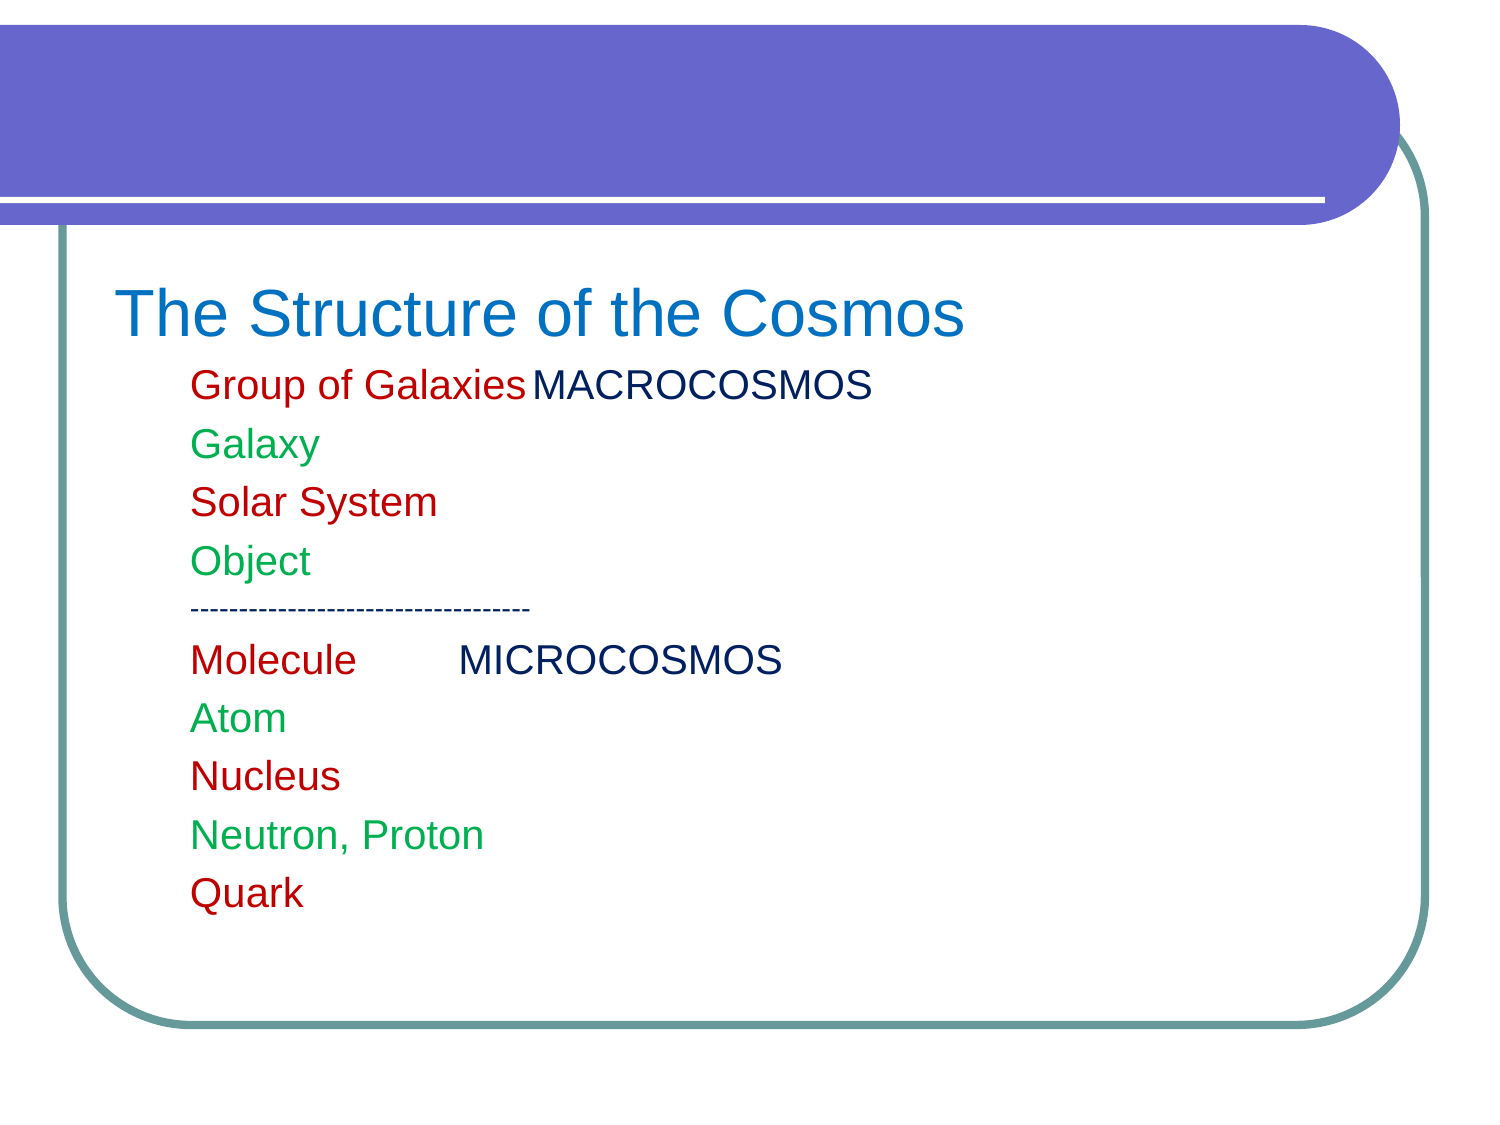

#
The Structure of the Cosmos
Group of Galaxies	MACROCOSMOS
Galaxy
Solar System
Object
-----------------------------------
Molecule		MICROCOSMOS
Atom
Nucleus
Neutron, Proton
Quark